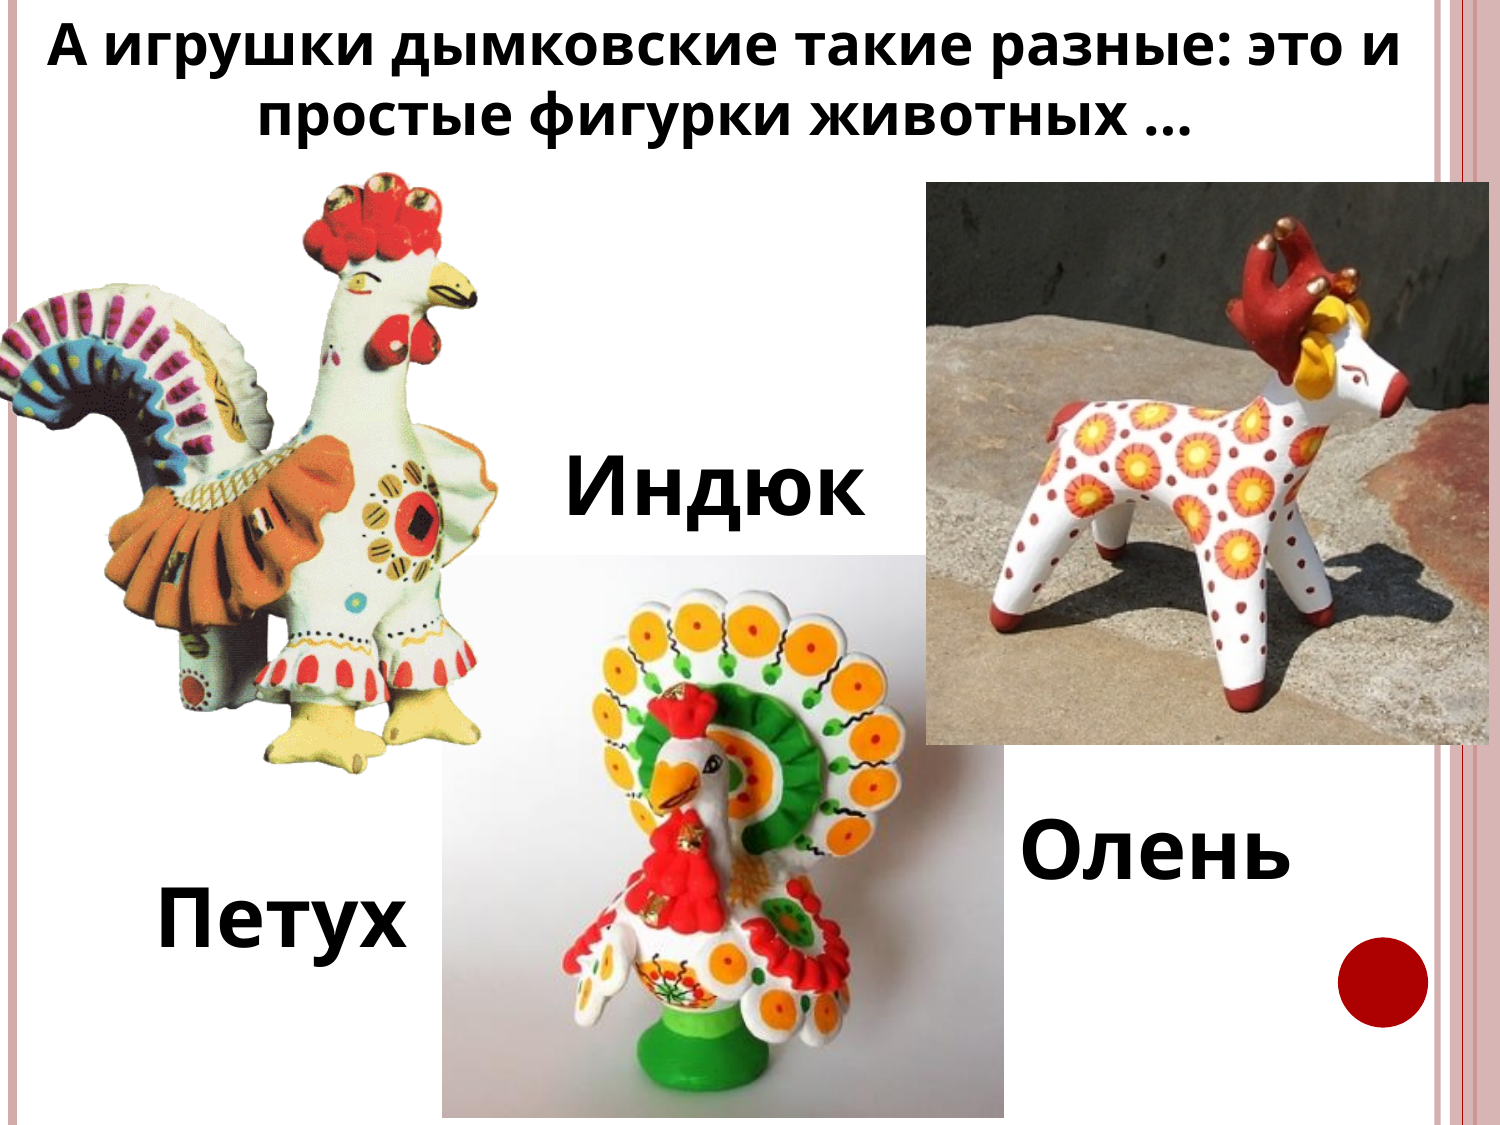

# А игрушки дымковские такие разные: это и простые фигурки животных …
Индюк
Олень
Петух